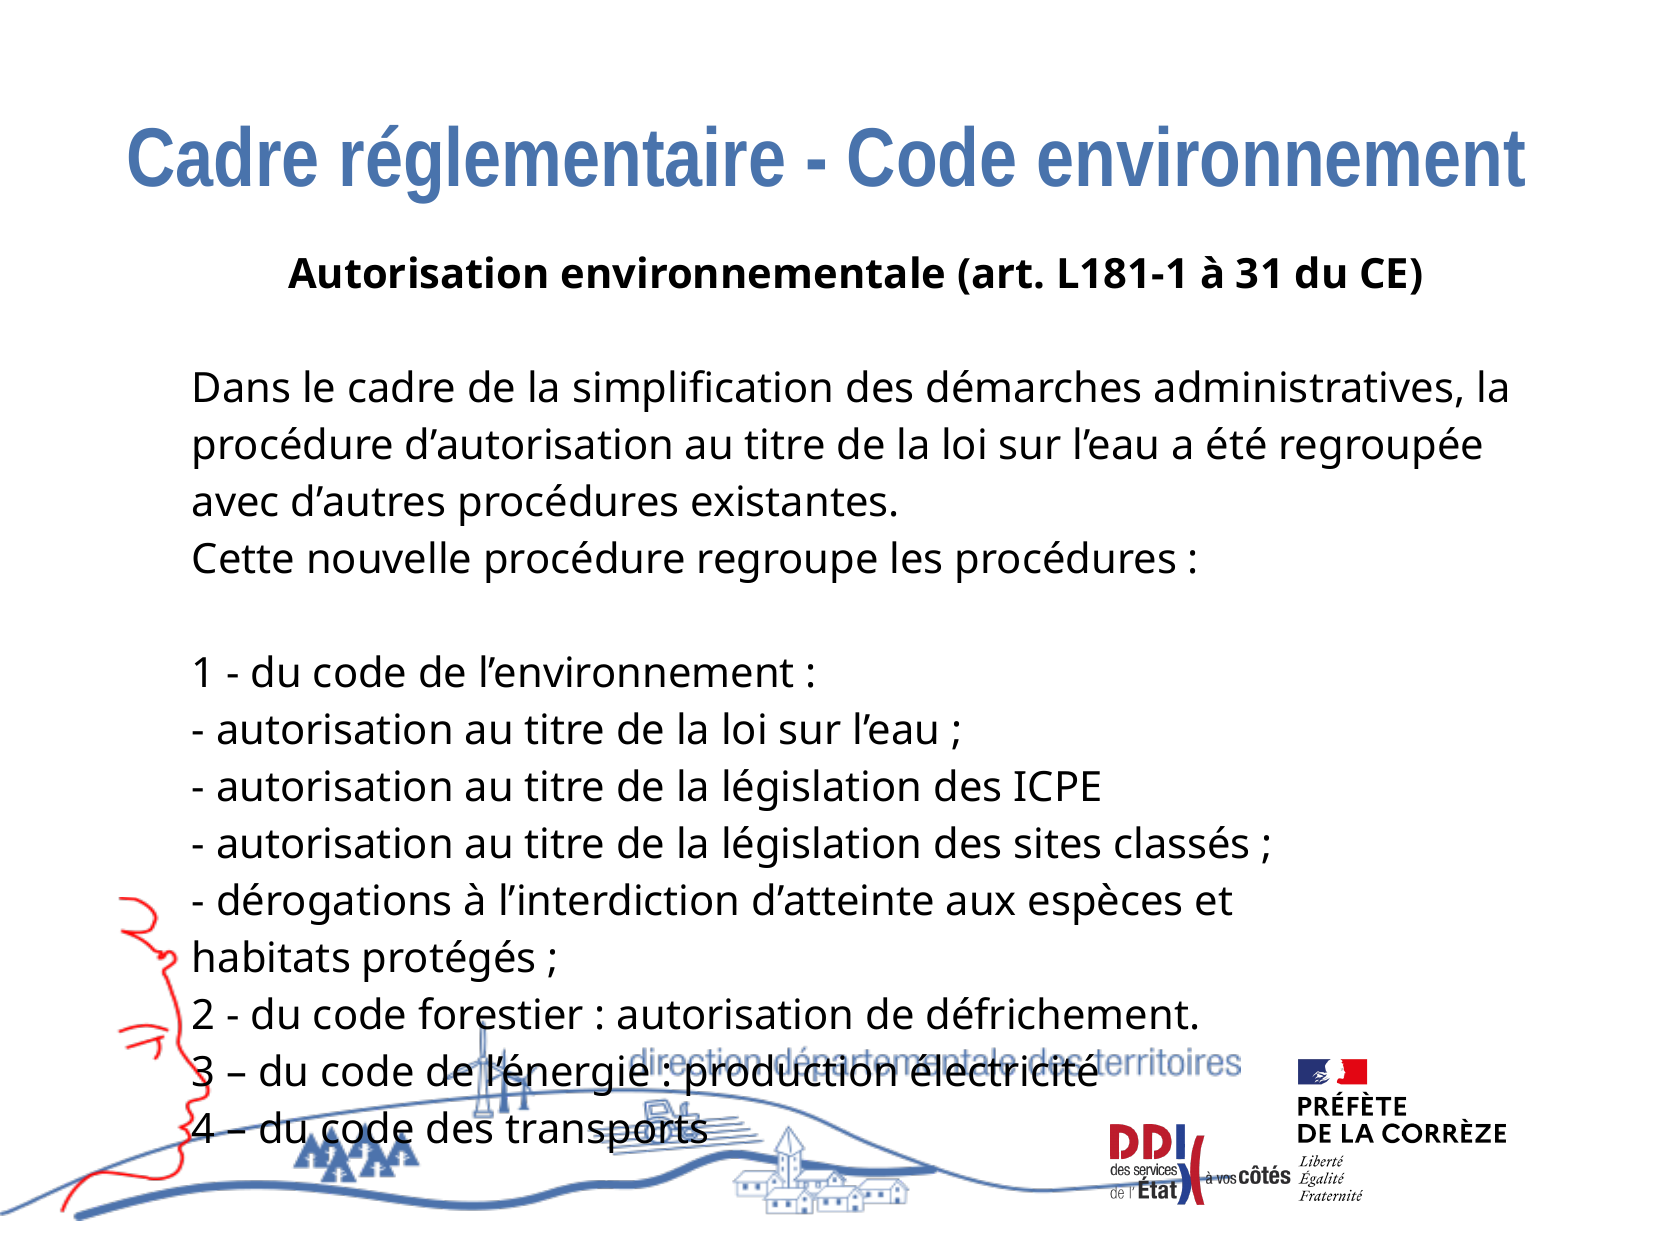

# Cadre réglementaire - Code environnement
Autorisation environnementale (art. L181-1 à 31 du CE)
Dans le cadre de la simplification des démarches administratives, la procédure d’autorisation au titre de la loi sur l’eau a été regroupée avec d’autres procédures existantes.
Cette nouvelle procédure regroupe les procédures :
1 - du code de l’environnement :
- autorisation au titre de la loi sur l’eau ;
- autorisation au titre de la législation des ICPE
- autorisation au titre de la législation des sites classés ;
- dérogations à l’interdiction d’atteinte aux espèces et
habitats protégés ;
2 - du code forestier : autorisation de défrichement.
3 – du code de l’énergie : production électricité
4 – du code des transports